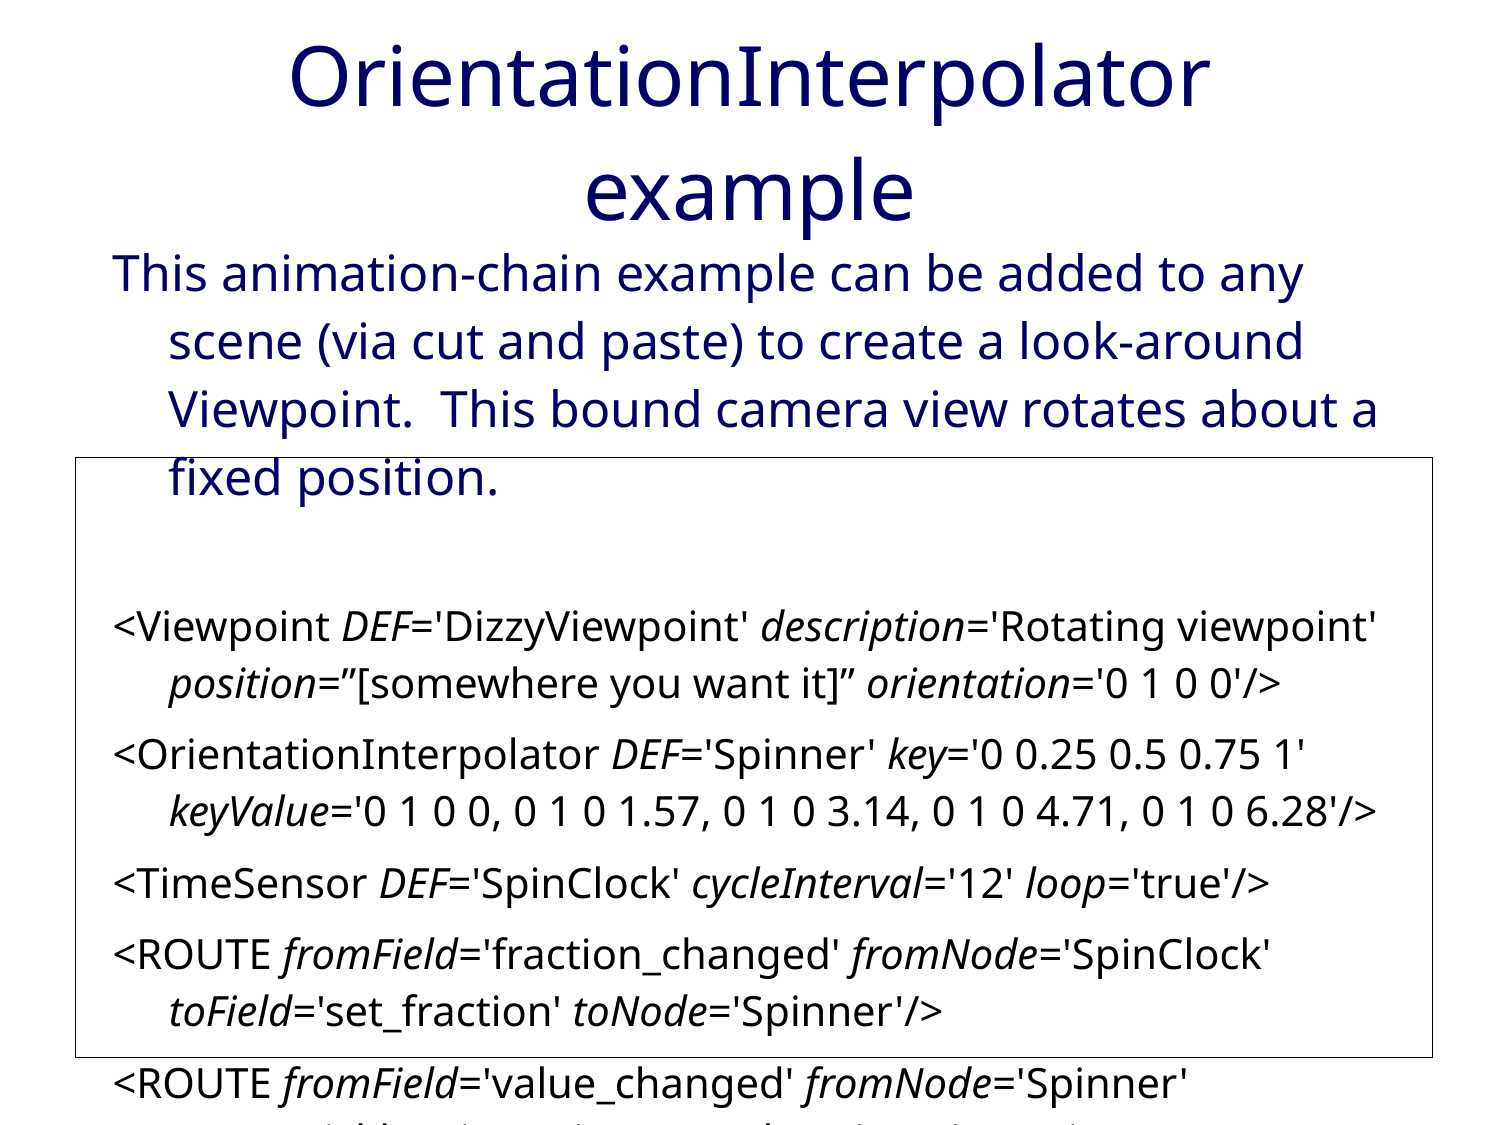

# OrientationInterpolator example
This animation-chain example can be added to any scene (via cut and paste) to create a look-around Viewpoint. This bound camera view rotates about a fixed position.
<Viewpoint DEF='DizzyViewpoint' description='Rotating viewpoint' position=”[somewhere you want it]” orientation='0 1 0 0'/>
<OrientationInterpolator DEF='Spinner' key='0 0.25 0.5 0.75 1' keyValue='0 1 0 0, 0 1 0 1.57, 0 1 0 3.14, 0 1 0 4.71, 0 1 0 6.28'/>
<TimeSensor DEF='SpinClock' cycleInterval='12' loop='true'/>
<ROUTE fromField='fraction_changed' fromNode='SpinClock' 	toField='set_fraction' toNode='Spinner'/>
<ROUTE fromField='value_changed' fromNode='Spinner' 		toField='orientation' toNode='DizzyViewpoint'/>